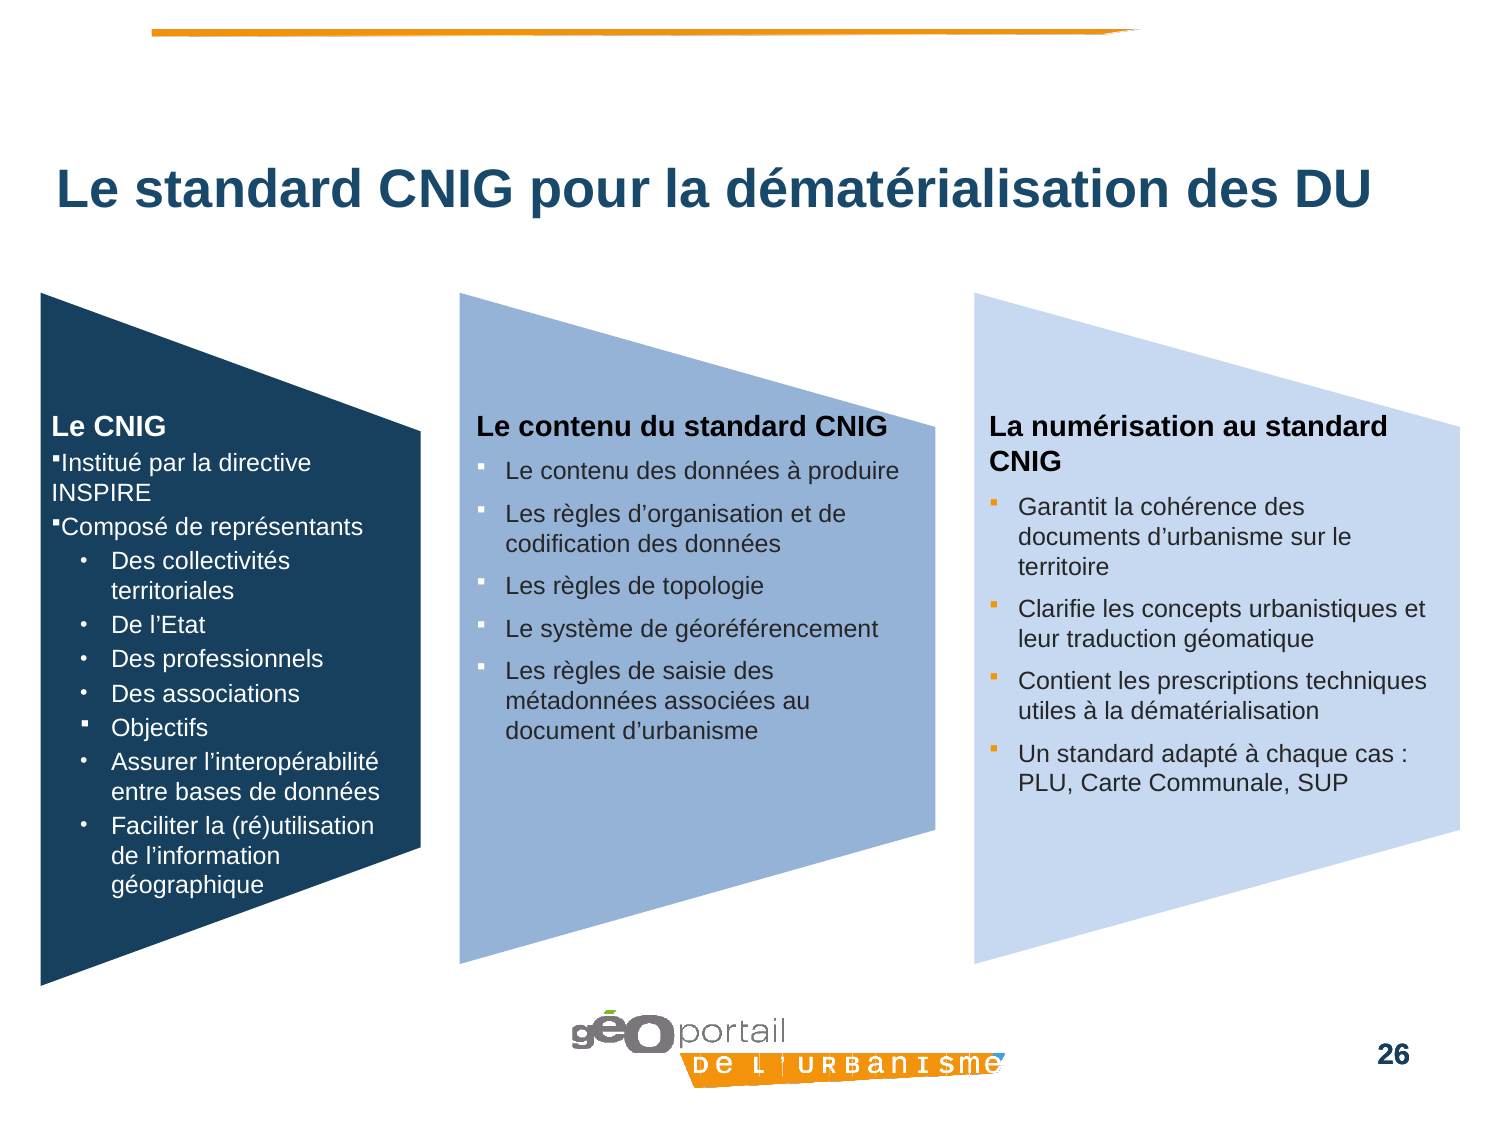

# Le standard CNIG pour la dématérialisation des DU
Le CNIG
Institué par la directive INSPIRE
Composé de représentants
Des collectivités territoriales
De l’Etat
Des professionnels
Des associations
Objectifs
Assurer l’interopérabilité
entre bases de données
Faciliter la (ré)utilisation de l’information géographique
Le contenu du standard CNIG
Le contenu des données à produire
Les règles d’organisation et de codification des données
Les règles de topologie
Le système de géoréférencement
Les règles de saisie des métadonnées associées au document d’urbanisme
La numérisation au standard CNIG
Garantit la cohérence des documents d’urbanisme sur le territoire
Clarifie les concepts urbanistiques et leur traduction géomatique
Contient les prescriptions techniques utiles à la dématérialisation
Un standard adapté à chaque cas : PLU, Carte Communale, SUP